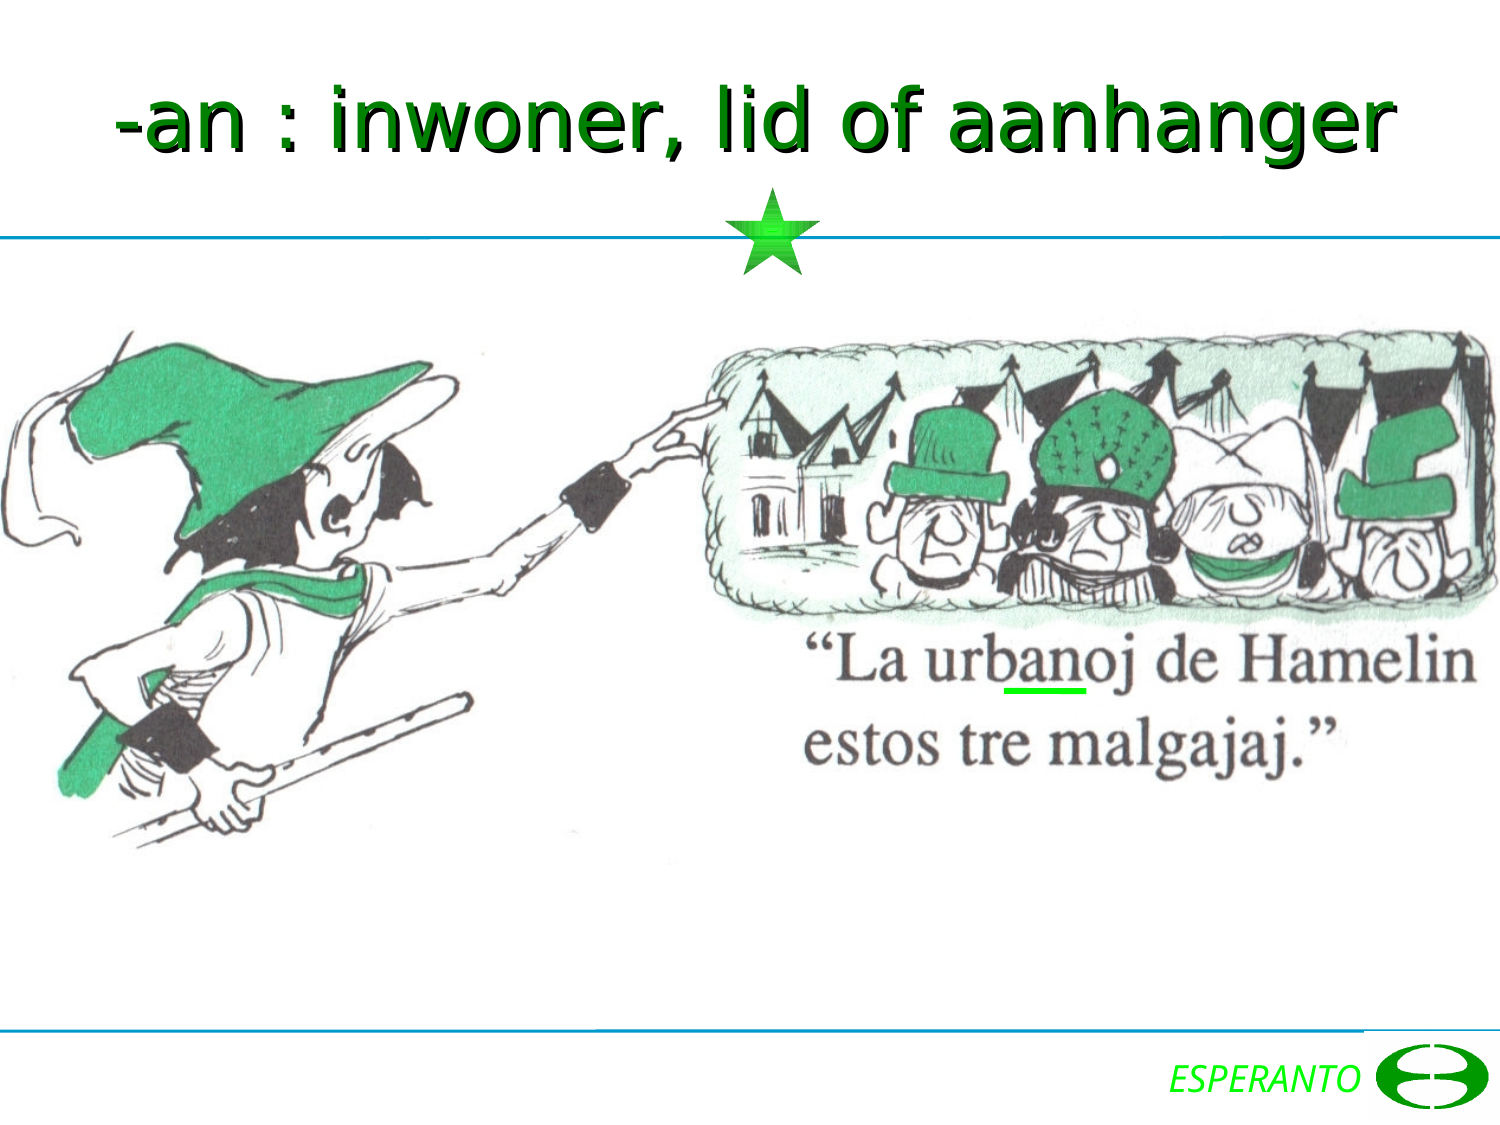

# -an : inwoner, lid of aanhanger